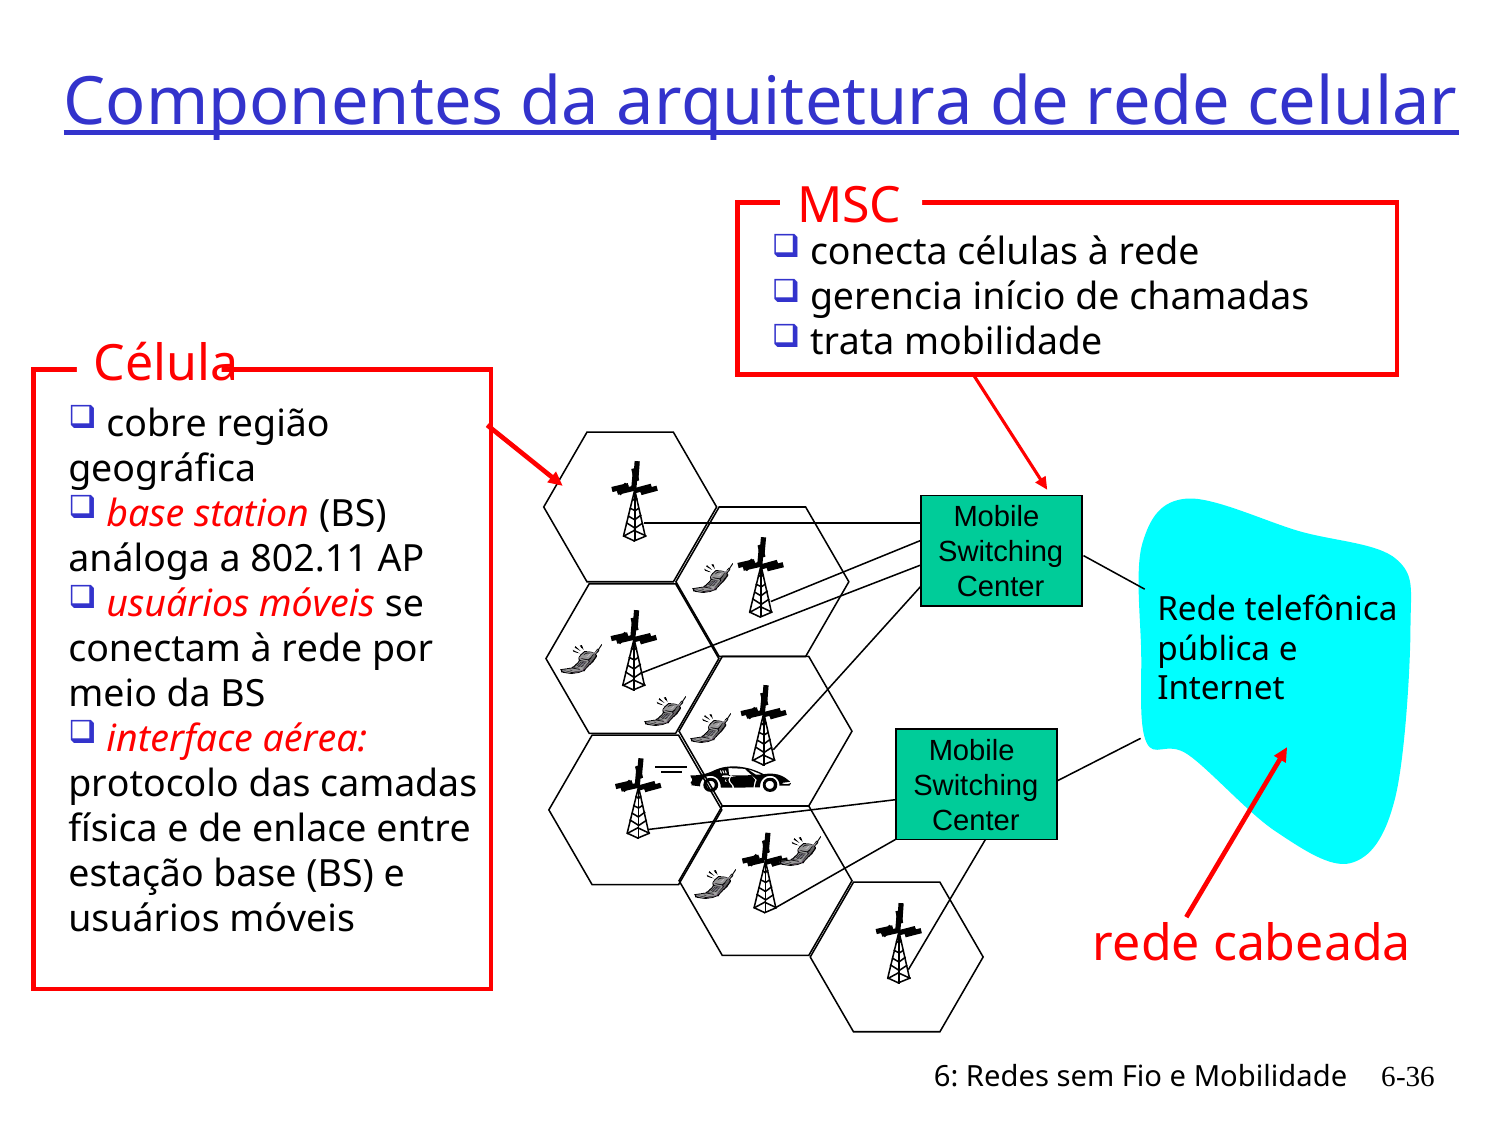

Componentes da arquitetura de rede celular
MSC
 conecta células à rede
 gerencia início de chamadas
 trata mobilidade
Célula
 cobre região geográfica
 base station (BS) análoga a 802.11 AP
 usuários móveis se conectam à rede por meio da BS
 interface aérea: protocolo das camadas física e de enlace entre estação base (BS) e usuários móveis
Mobile
Switching
Center
Rede telefônica
pública e
Internet
Mobile
Switching
Center
rede cabeada
6: Redes sem Fio e Mobilidade